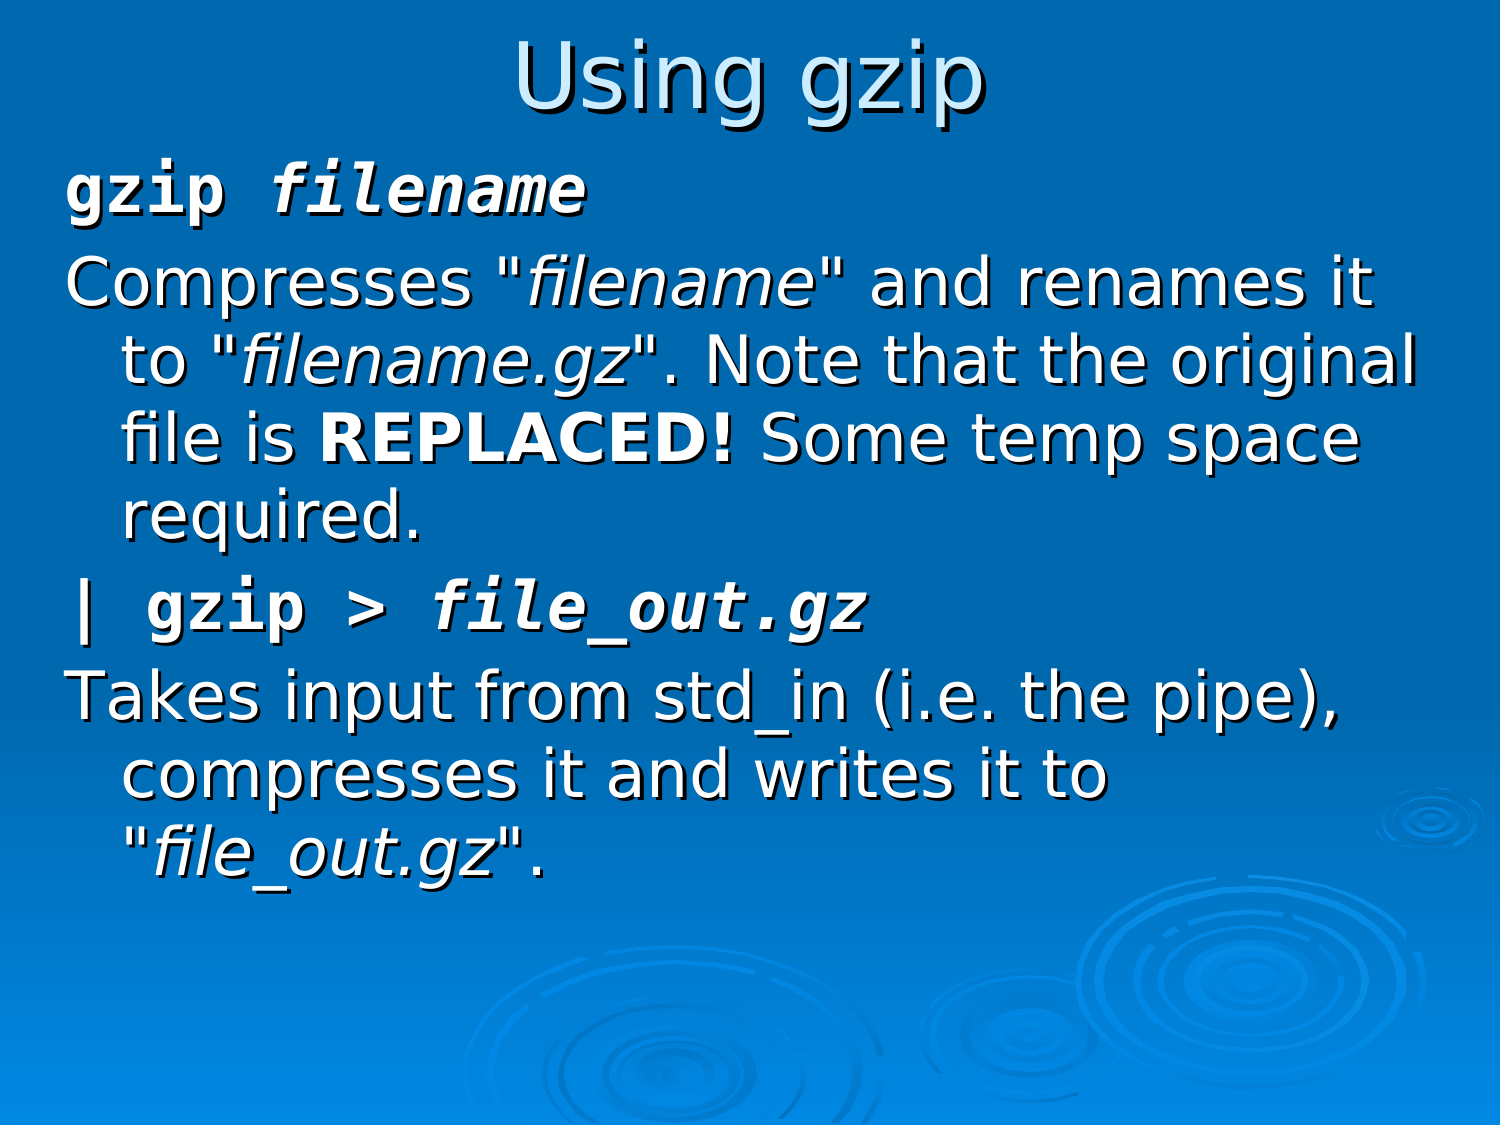

# Using gzip
gzip filename
Compresses "filename" and renames it to "filename.gz". Note that the original file is REPLACED! Some temp space required.
| gzip > file_out.gz
Takes input from std_in (i.e. the pipe), compresses it and writes it to "file_out.gz".